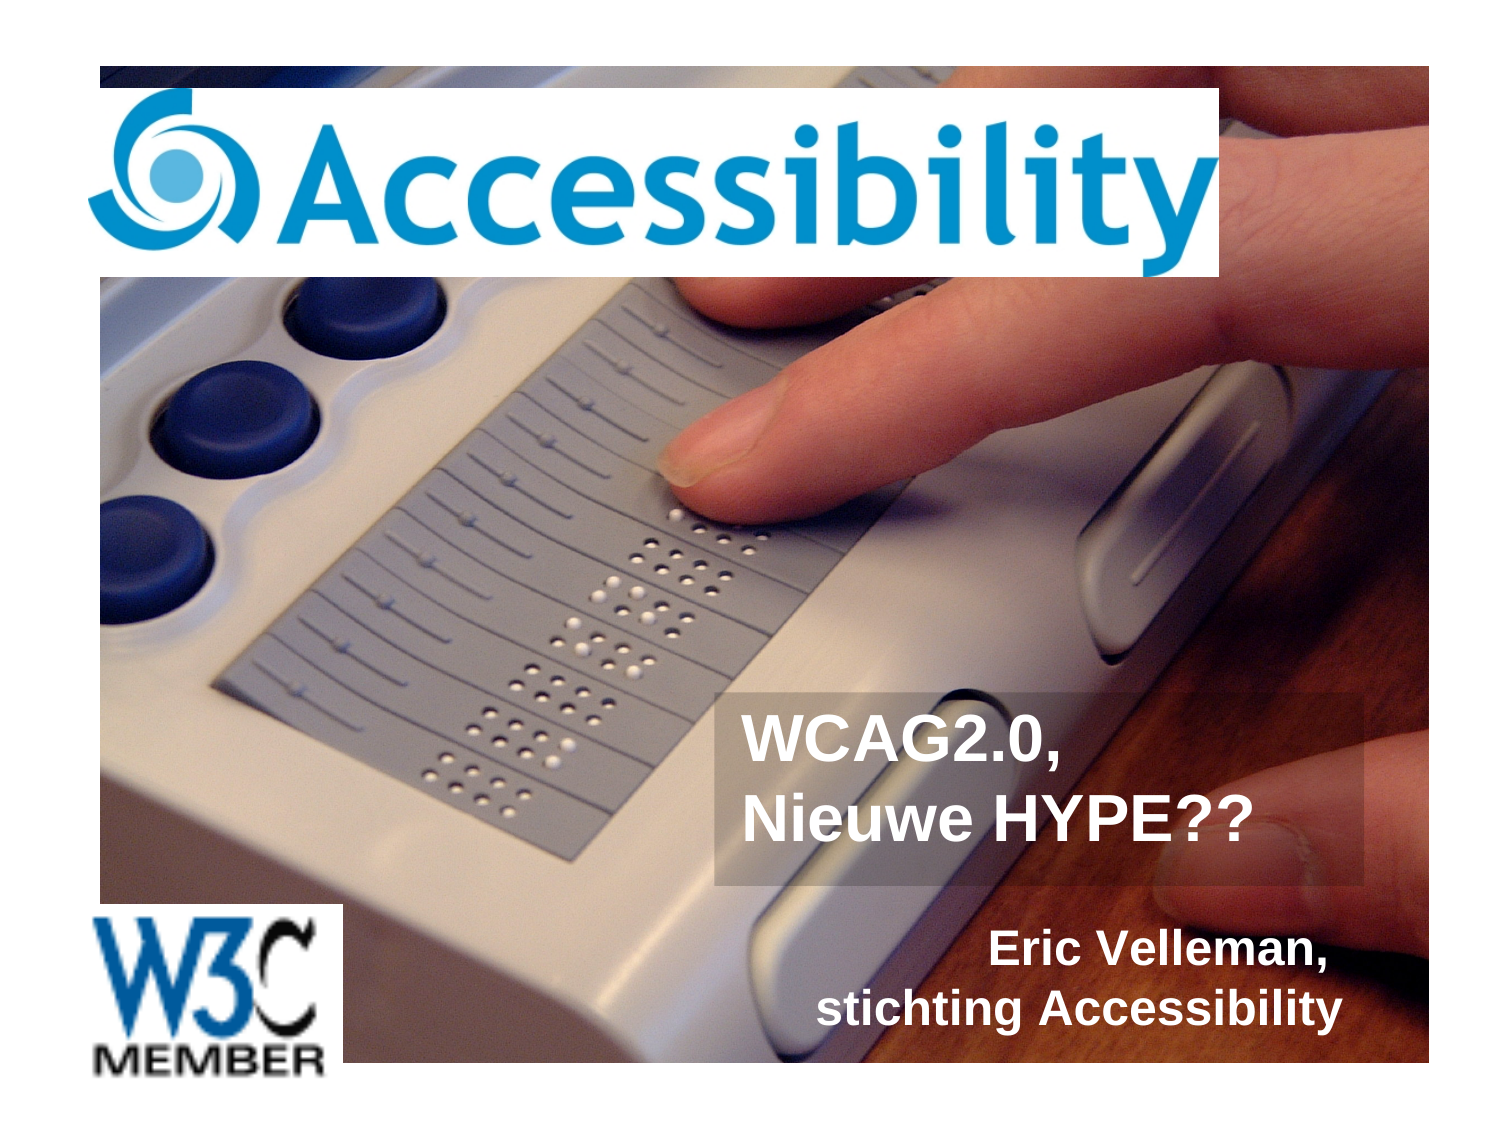

WCAG2.0,
Nieuwe HYPE??
Eric Velleman,
stichting Accessibility